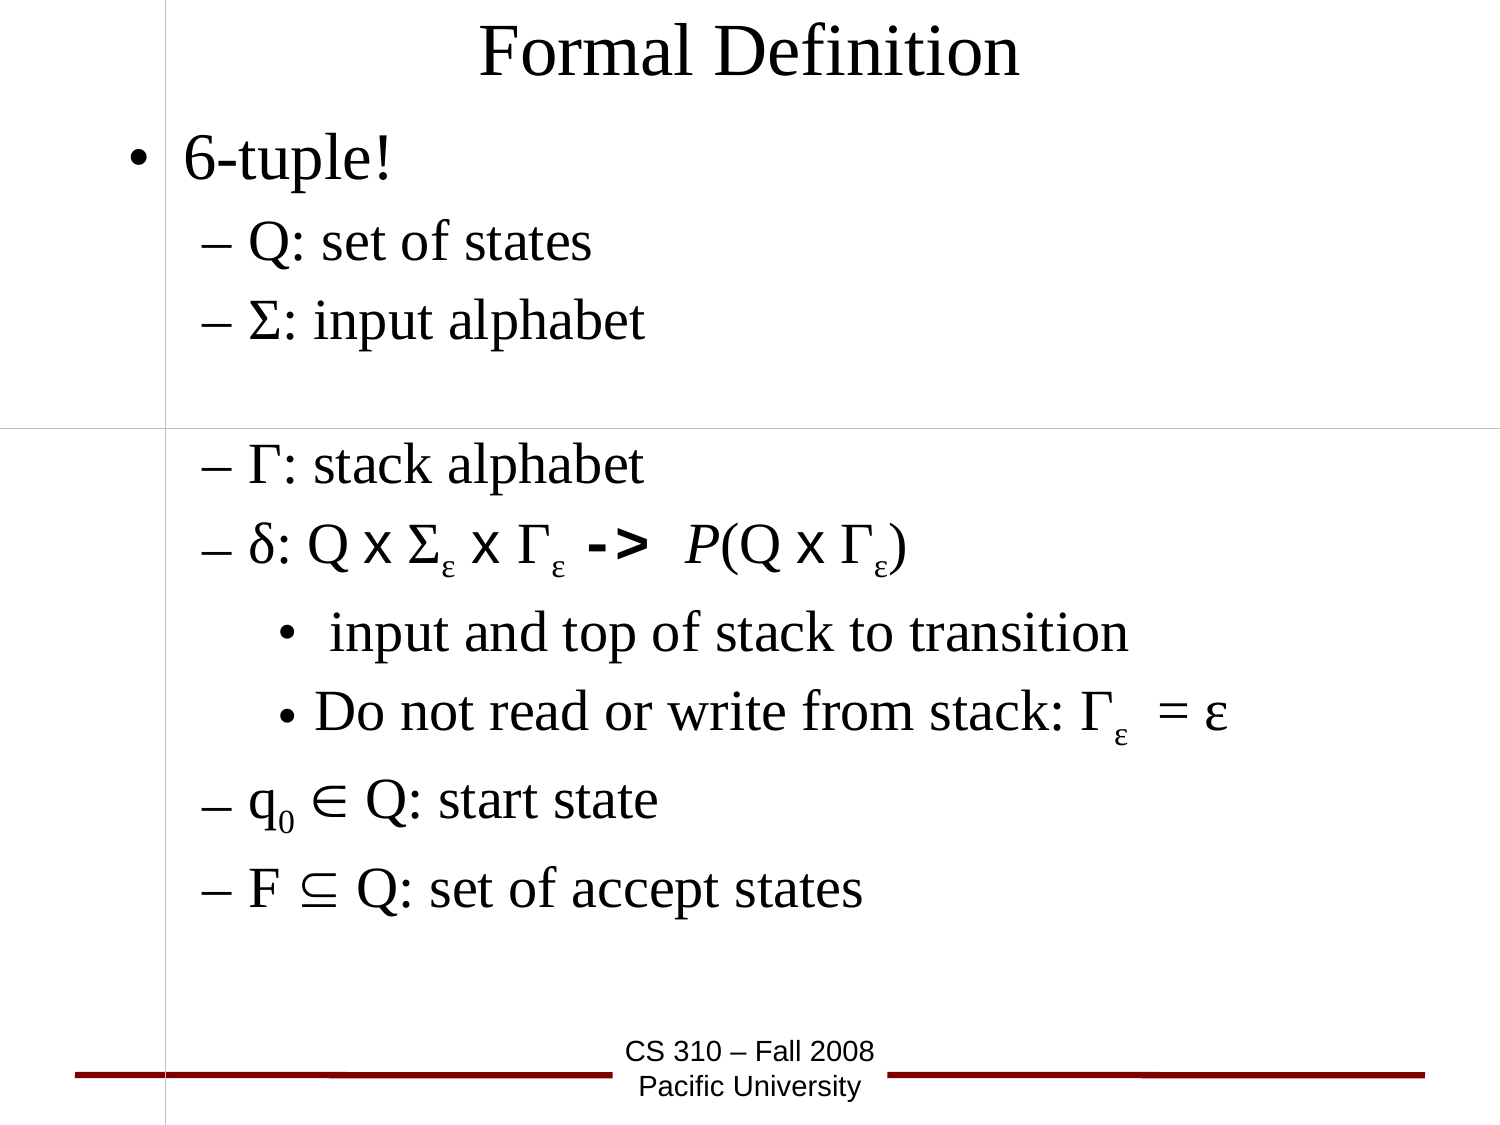

# Formal Definition
6-tuple!
Q: set of states
Σ: input alphabet
Г: stack alphabet
δ: Q x Σε x Гε -> P(Q x Гε)‏
 input and top of stack to transition
Do not read or write from stack: Гε = ε
q0  Q: start state
F  Q: set of accept states